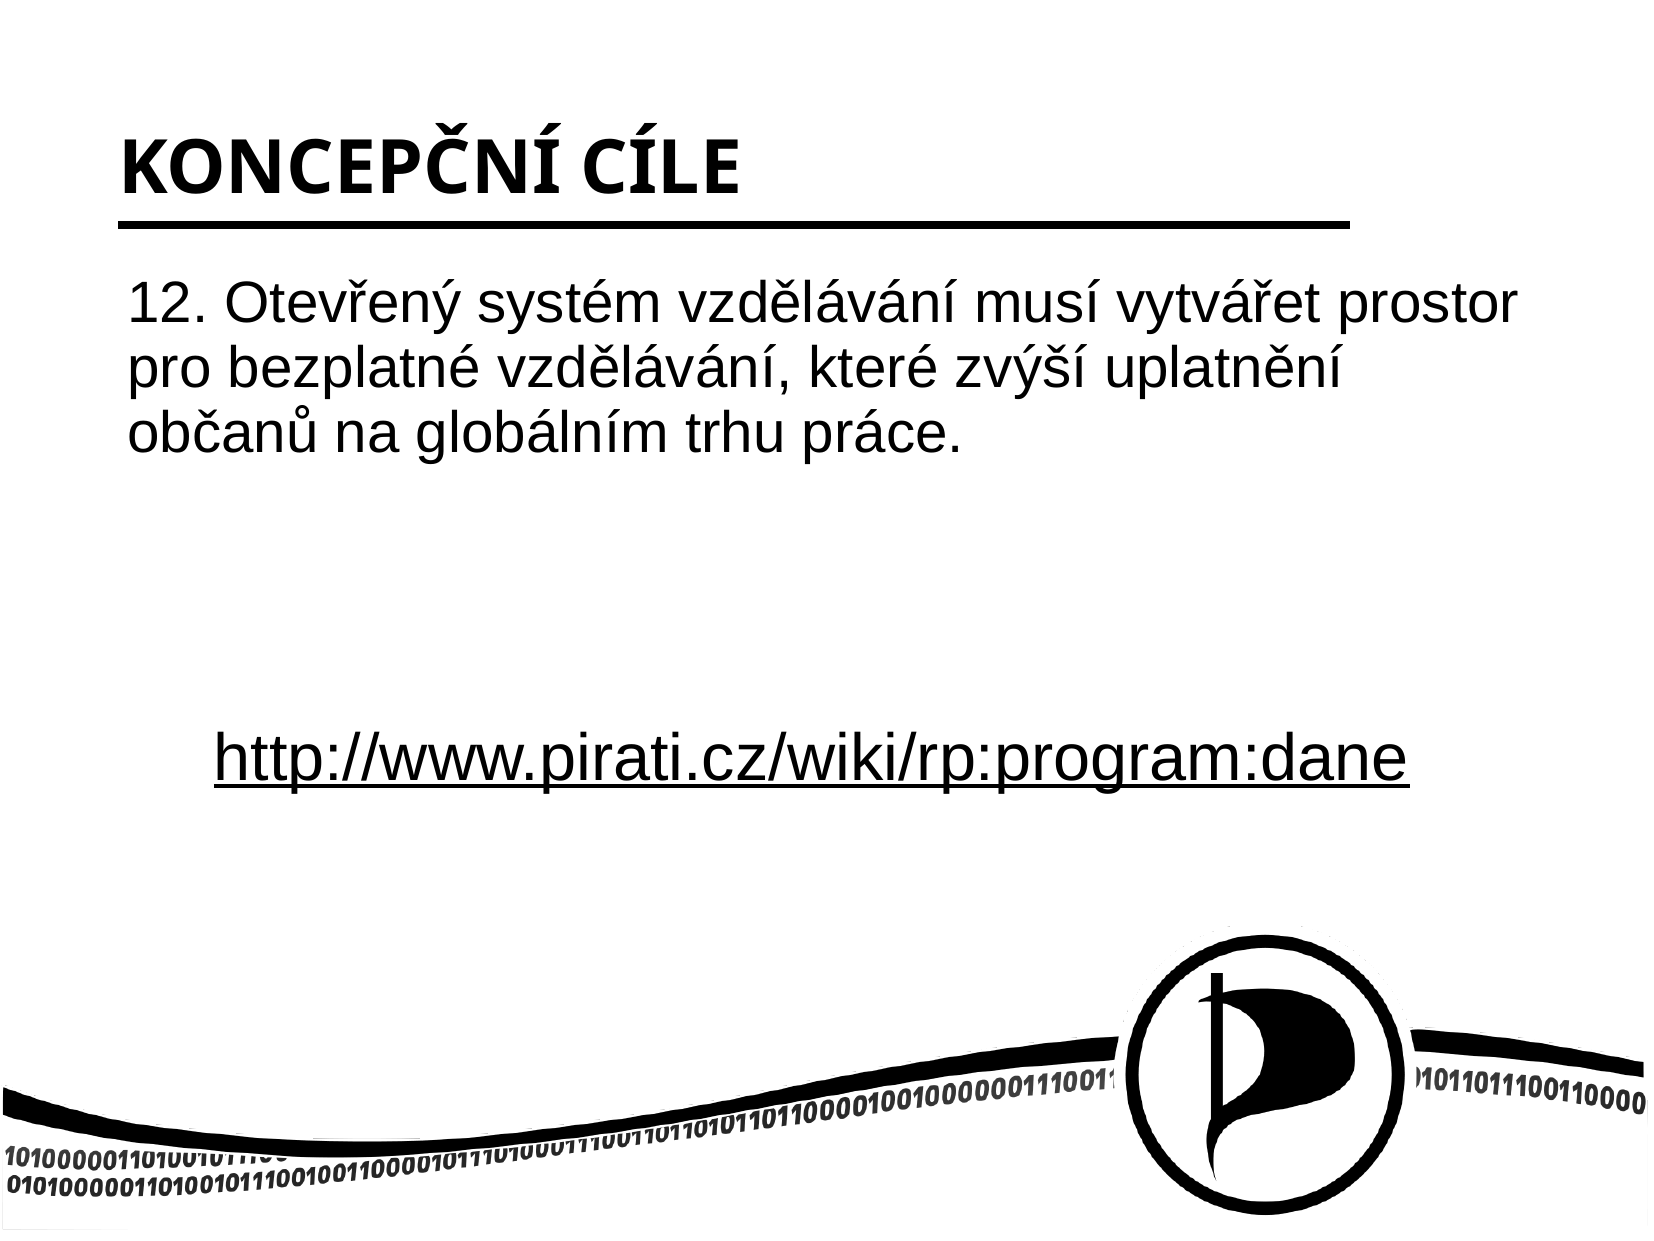

# KONCEPČNÍ CÍLE
12. Otevřený systém vzdělávání musí vytvářet prostor pro bezplatné vzdělávání, které zvýší uplatnění občanů na globálním trhu práce.
http://www.pirati.cz/wiki/rp:program:dane